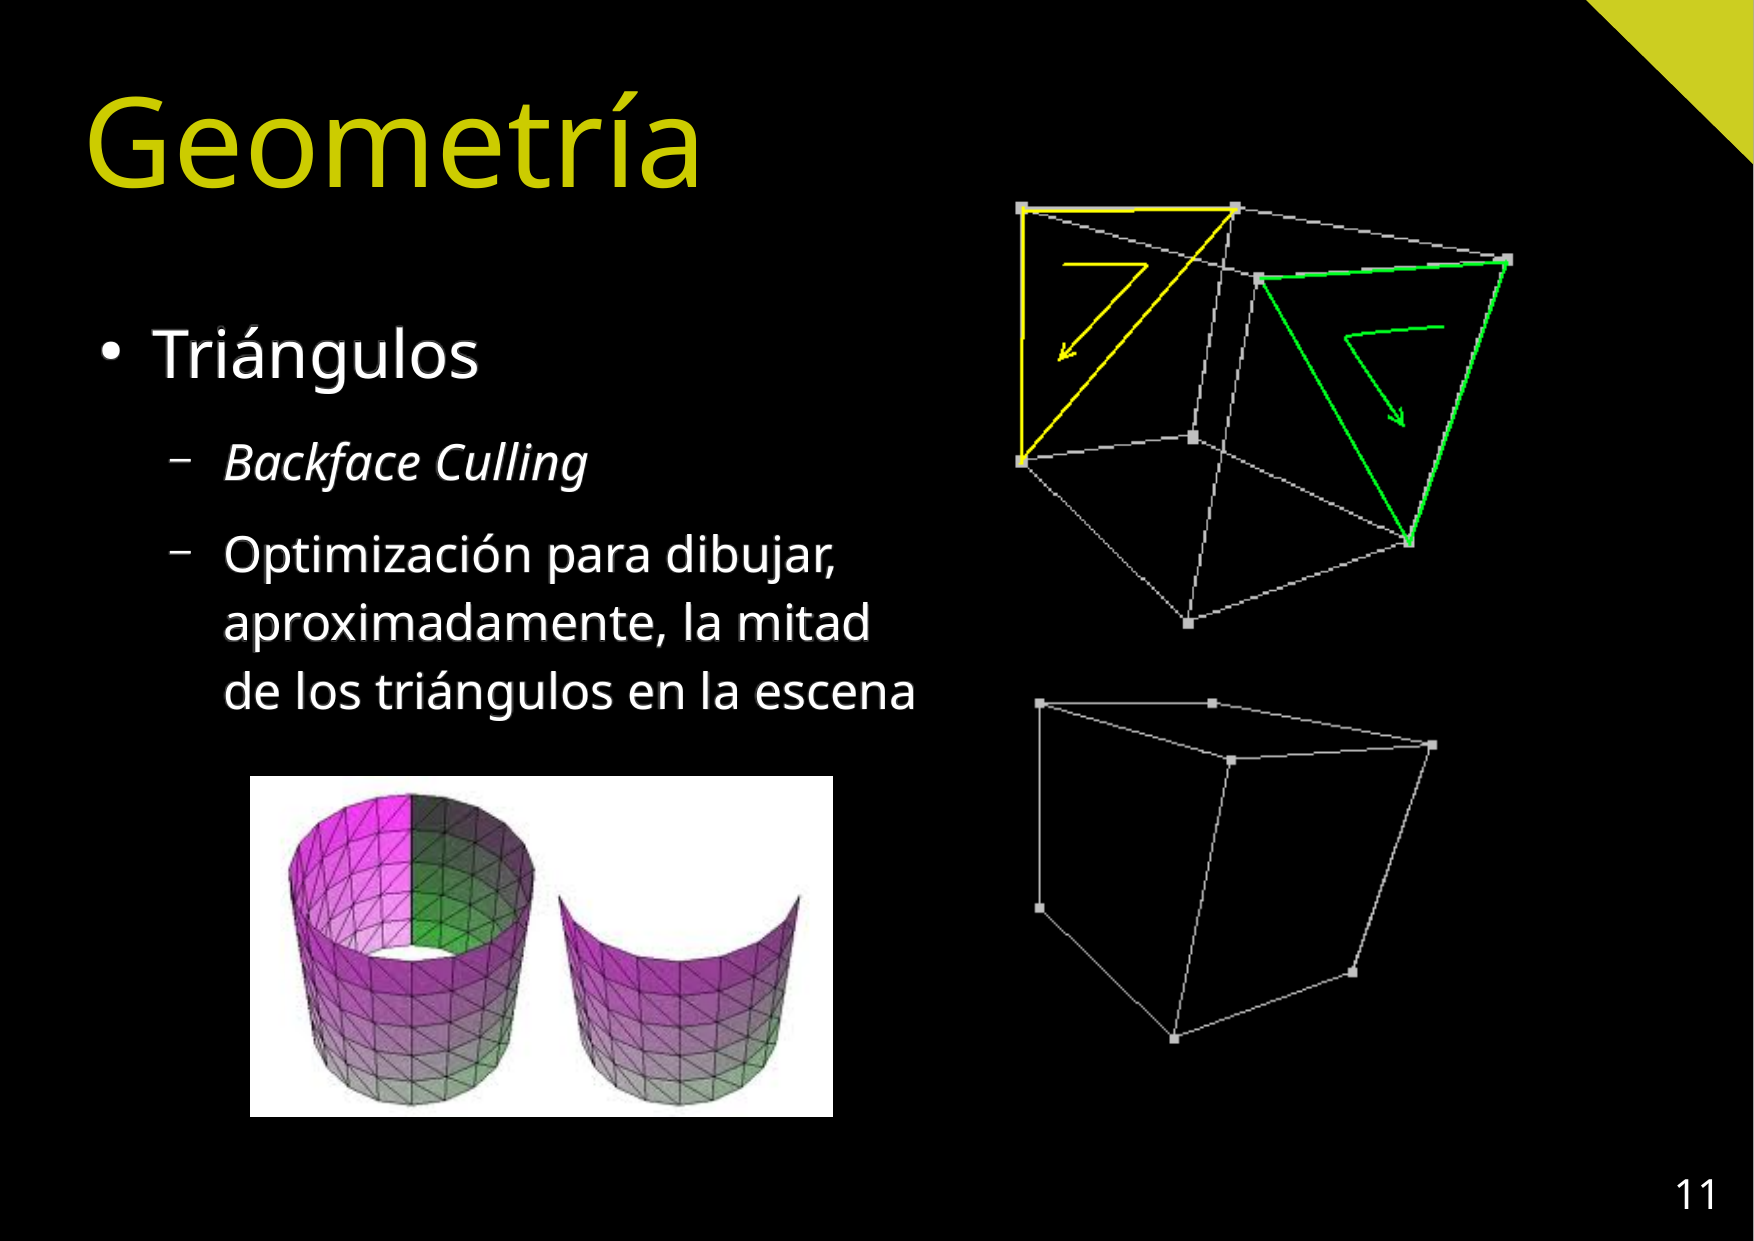

# Geometría
Triángulos
Backface Culling
Optimización para dibujar,
aproximadamente, la mitad
de los triángulos en la escena